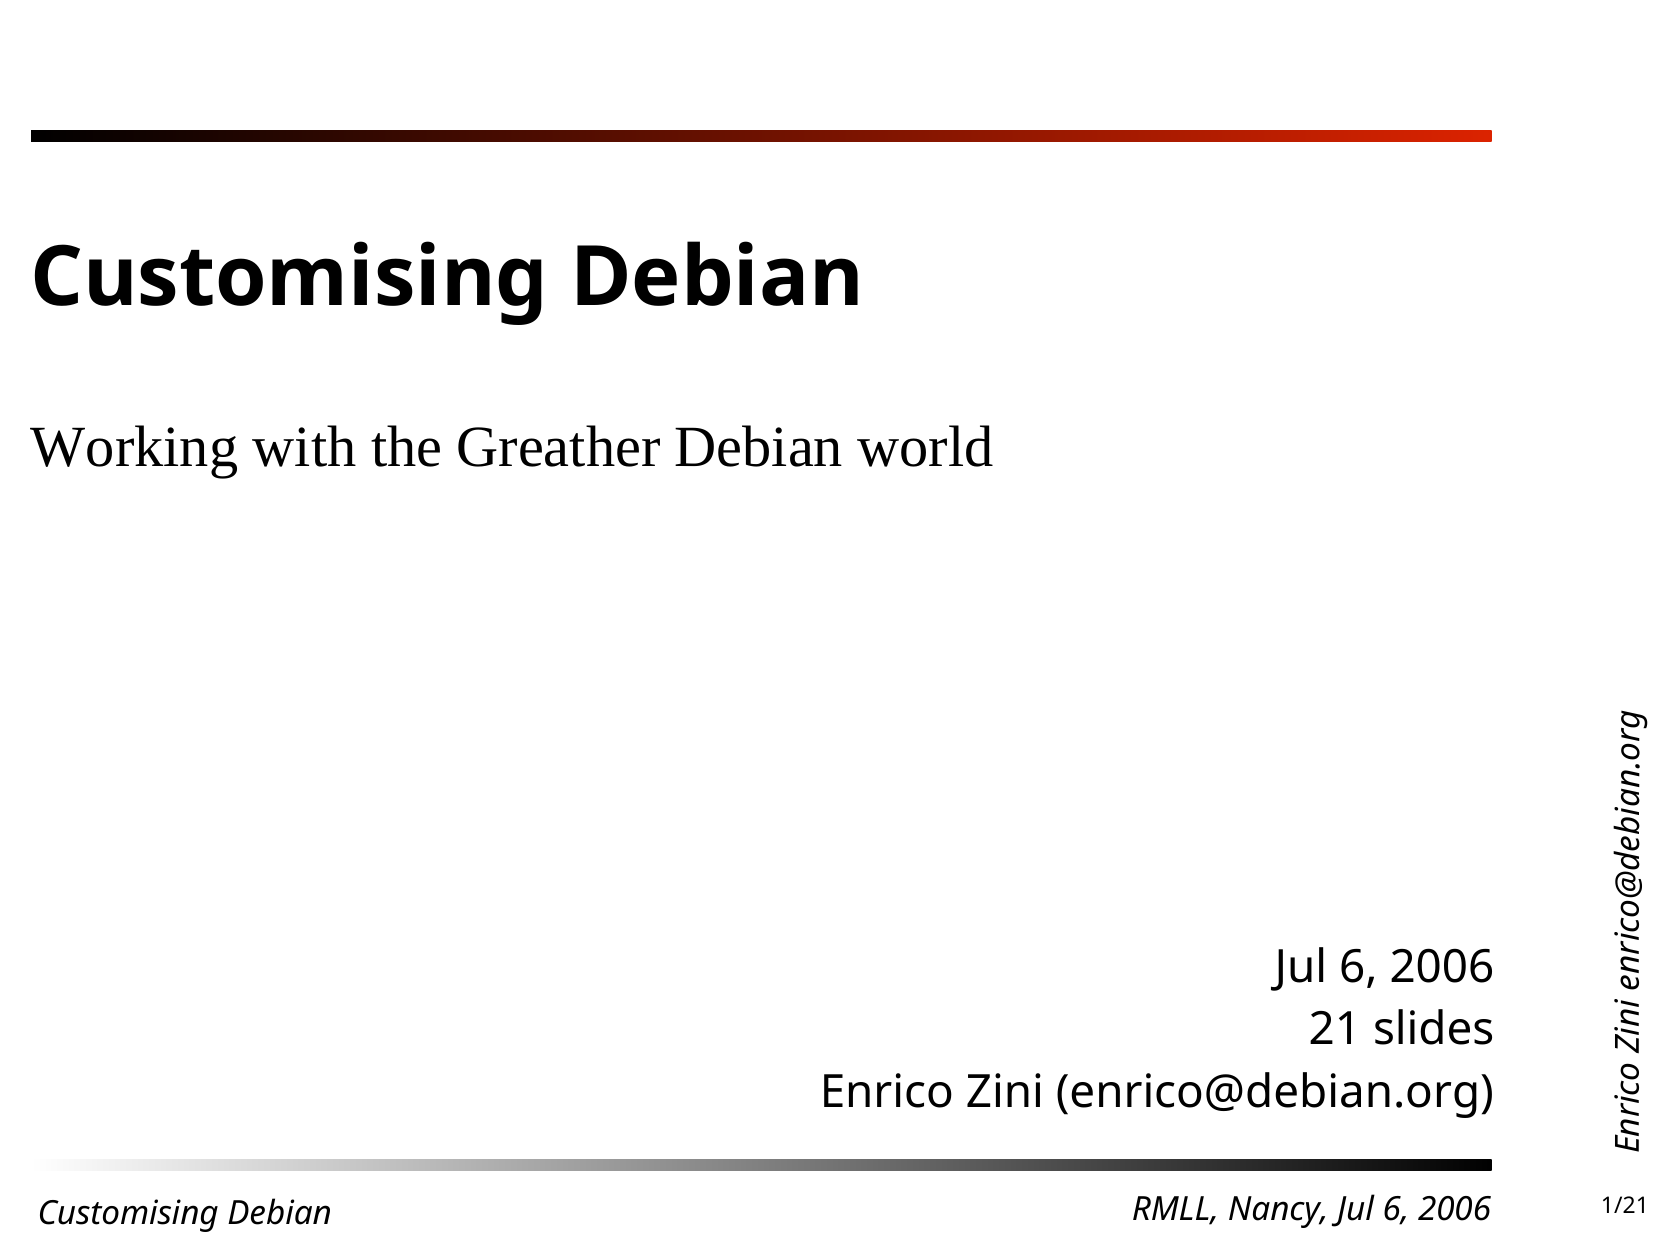

Customising Debian
Working with the Greather Debian world
Jul 6, 2006
21 slides
Enrico Zini (enrico@debian.org)